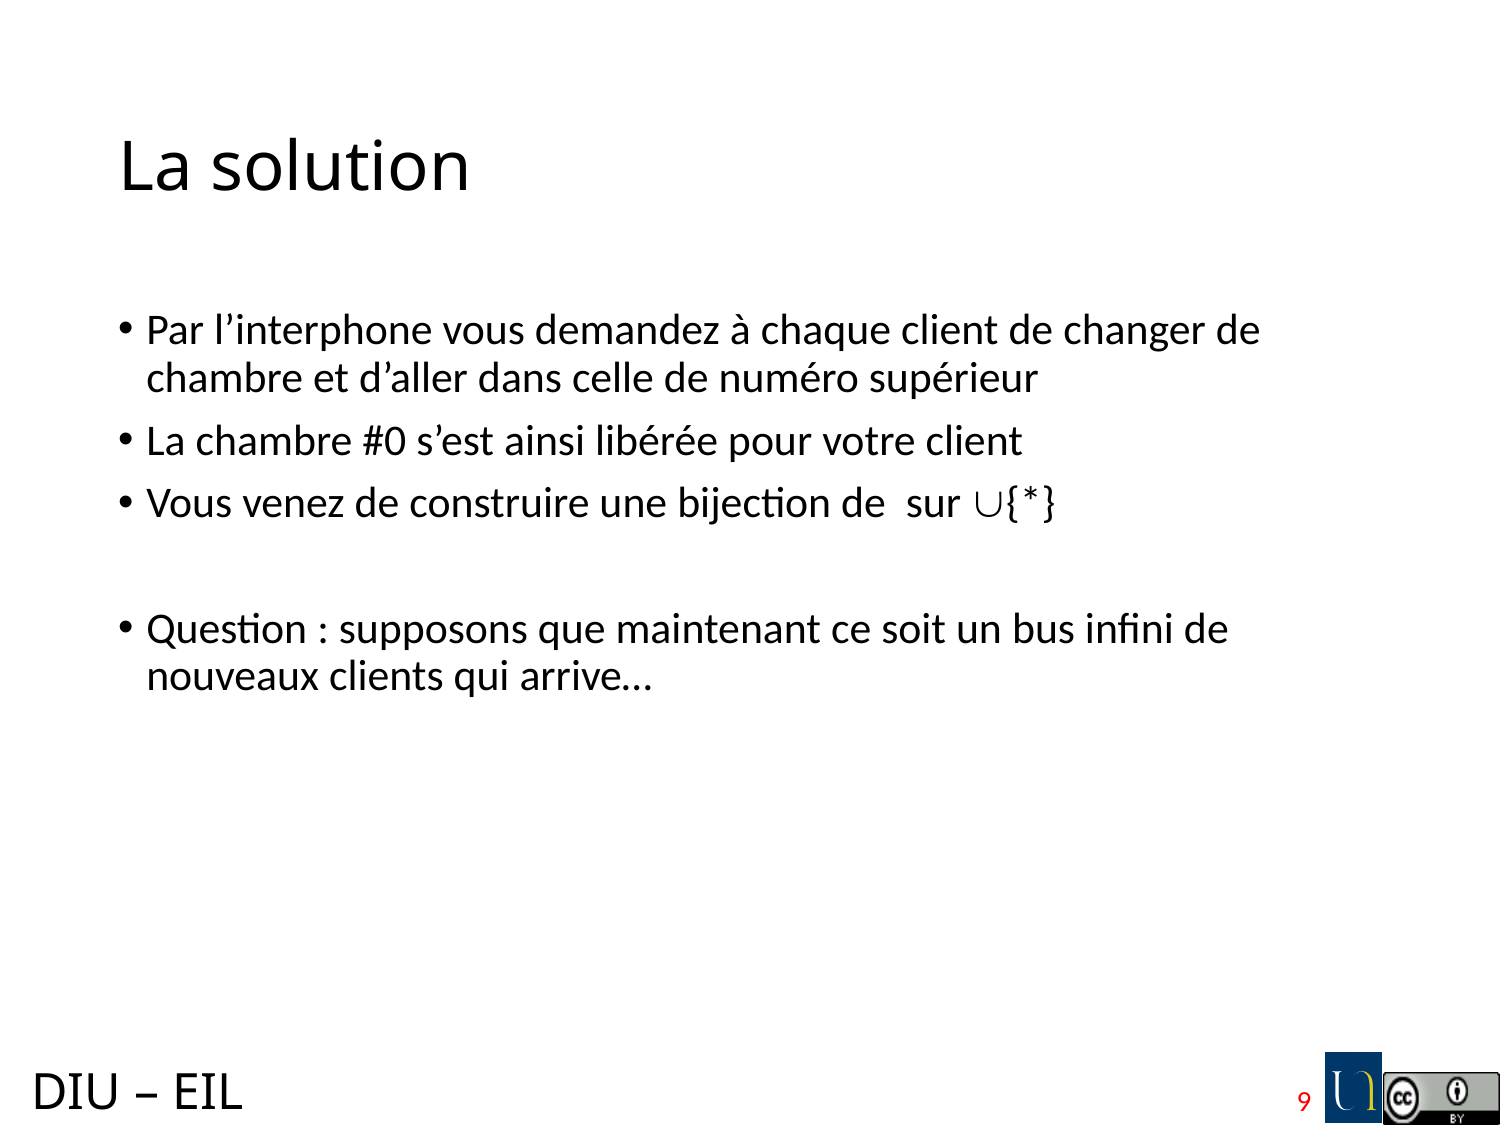

# La solution
Par l’interphone vous demandez à chaque client de changer de chambre et d’aller dans celle de numéro supérieur
La chambre #0 s’est ainsi libérée pour votre client
Vous venez de construire une bijection de sur {*}
Question : supposons que maintenant ce soit un bus infini de nouveaux clients qui arrive…